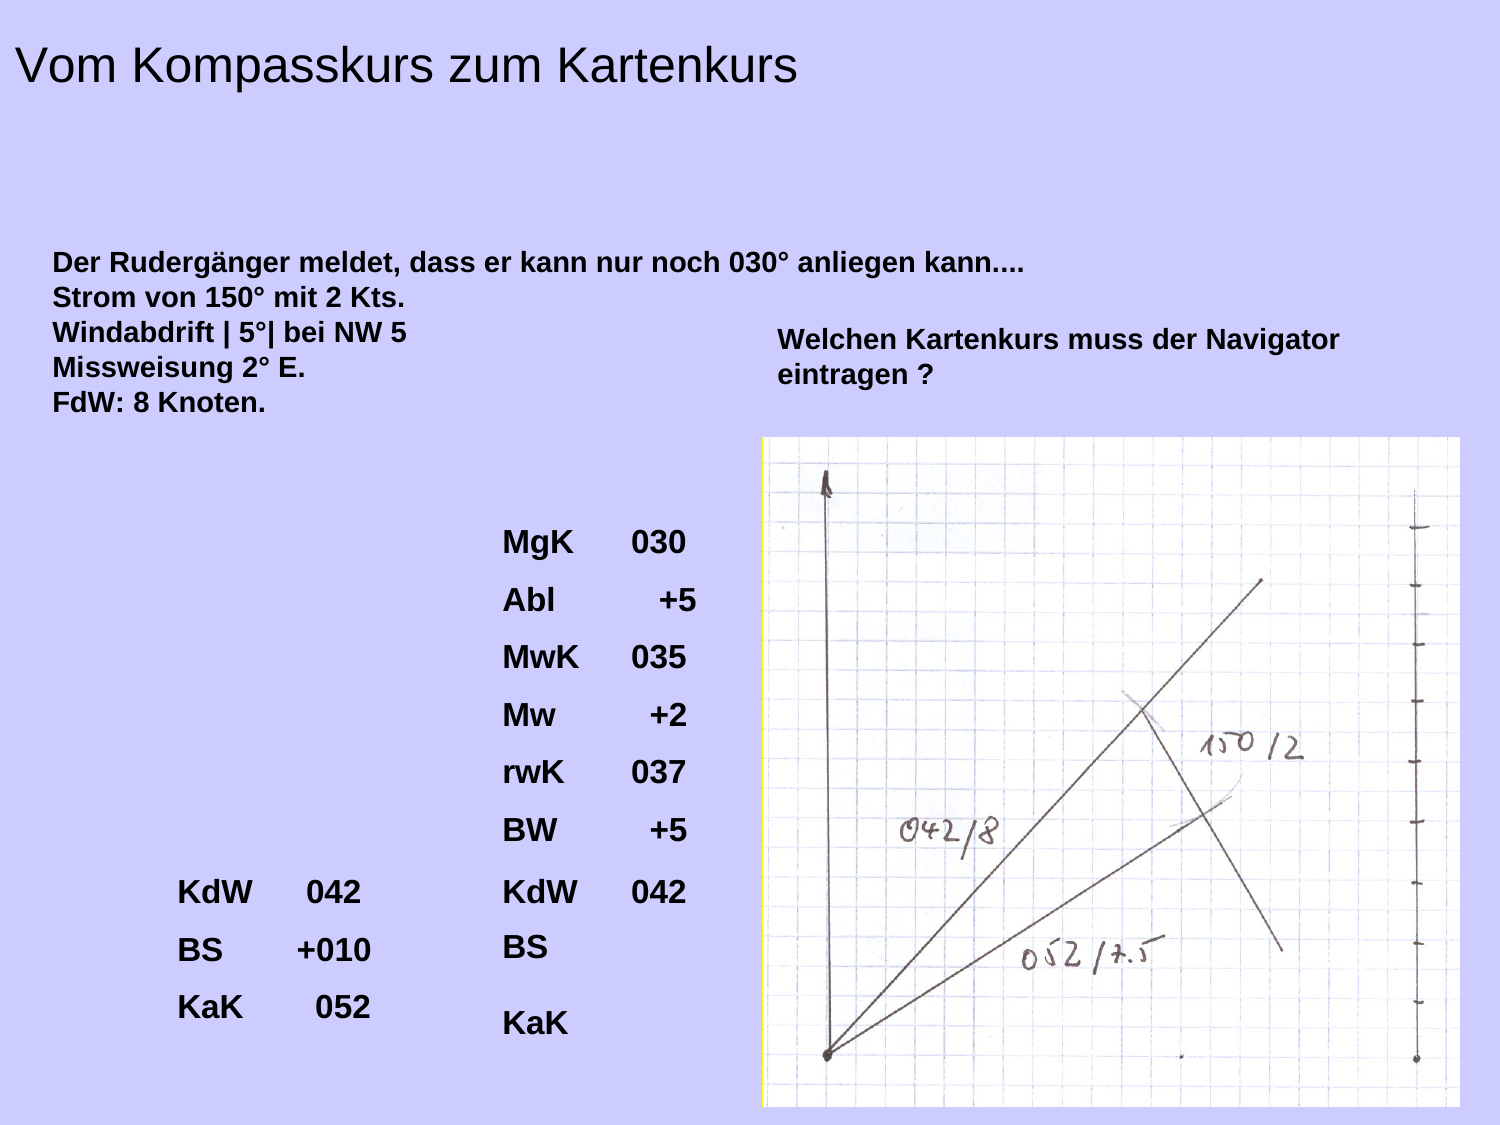

# Vom Kompasskurs zum Kartenkurs
Der Rudergänger meldet, dass er kann nur noch 030° anliegen kann....
Strom von 150° mit 2 Kts.
Windabdrift | 5°| bei NW 5
Missweisung 2° E.
FdW: 8 Knoten.
Welchen Kartenkurs muss der Navigator eintragen ?
| MgK | 030 |
| --- | --- |
| Abl | +5 |
| MwK | 035 |
| Mw | +2 |
| rwK | 037 |
| BW | +5 |
| KdW | 042 |
| --- | --- |
| BS | +010 |
| KaK | 052 |
| KdW | 042 |
| --- | --- |
| BS | |
| KaK | |